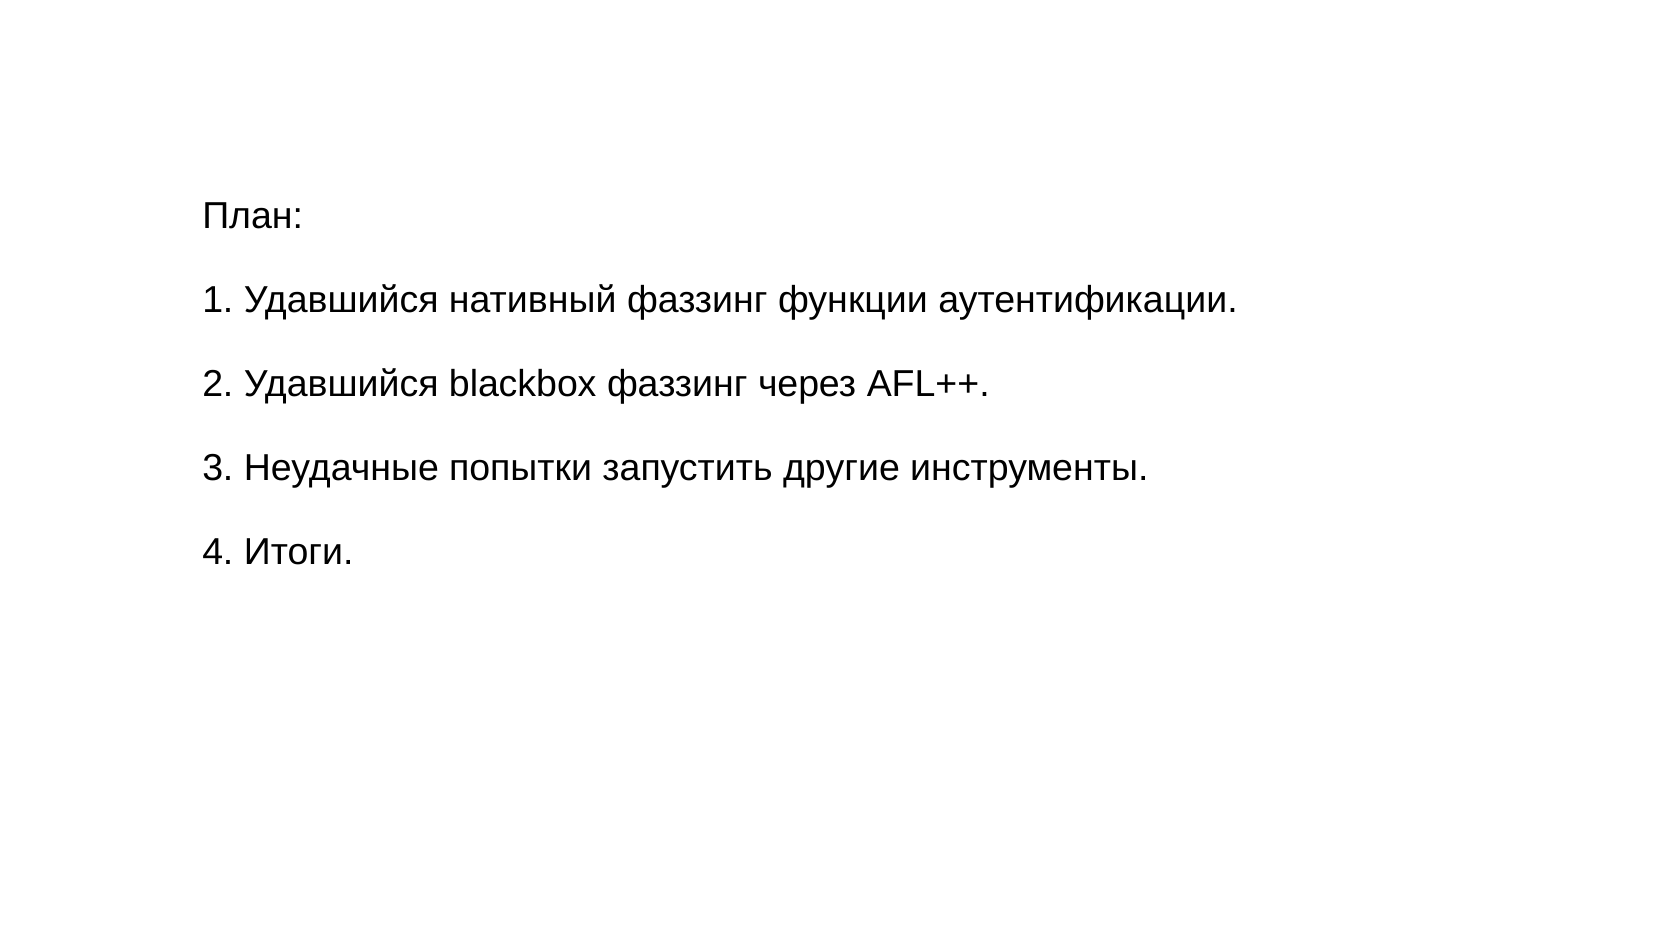

План:
1. Удавшийся нативный фаззинг функции аутентификации.
2. Удавшийся blackbox фаззинг через AFL++.
3. Неудачные попытки запустить другие инструменты.
4. Итоги.